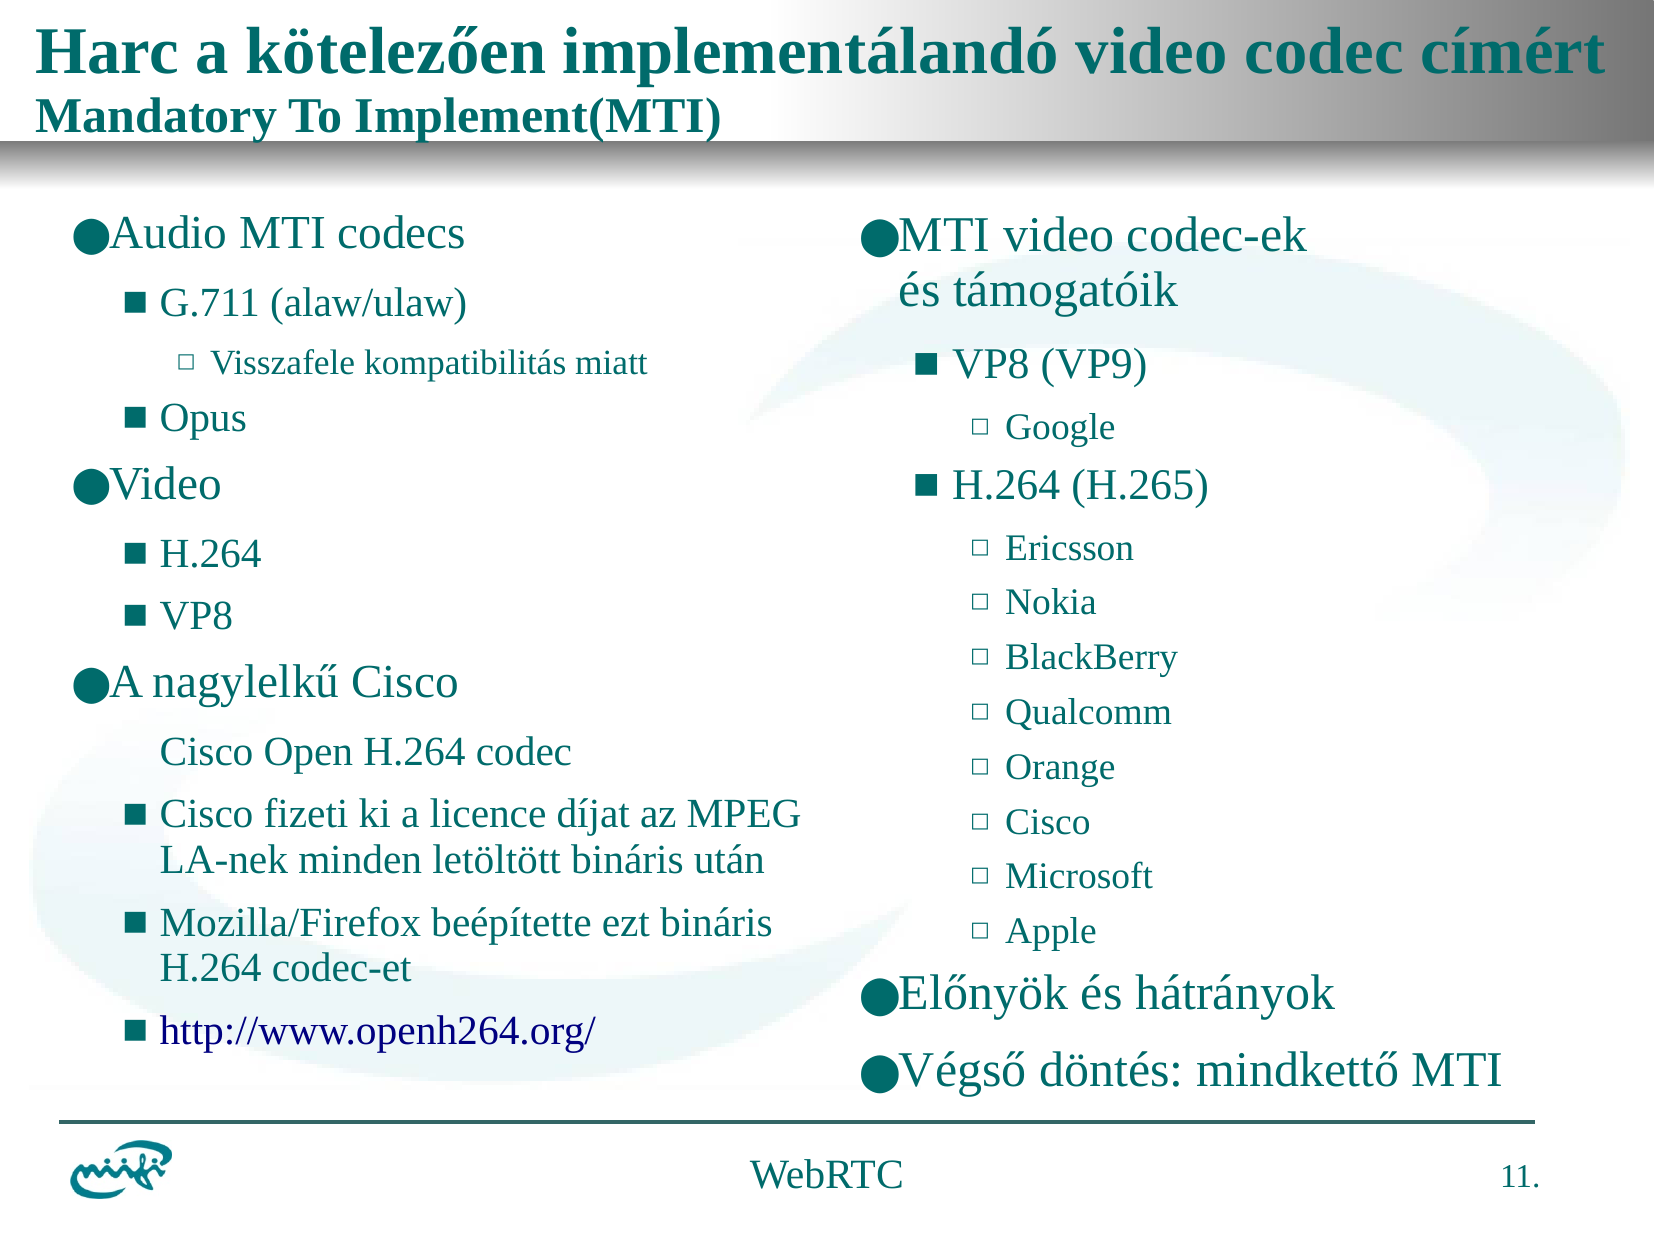

# Harc a kötelezően implementálandó video codec címért Mandatory To Implement(MTI)
Audio MTI codecs
G.711 (alaw/ulaw)
Visszafele kompatibilitás miatt
Opus
Video
H.264
VP8
A nagylelkű Cisco
Cisco Open H.264 codec
Cisco fizeti ki a licence díjat az MPEG LA-nek minden letöltött bináris után
Mozilla/Firefox beépítette ezt bináris H.264 codec-et
http://www.openh264.org/
MTI video codec-ek
és támogatóik
VP8 (VP9)
Google
H.264 (H.265)
Ericsson
Nokia
BlackBerry
Qualcomm
Orange
Cisco
Microsoft
Apple
Előnyök és hátrányok
Végső döntés: mindkettő MTI
WebRTC
11